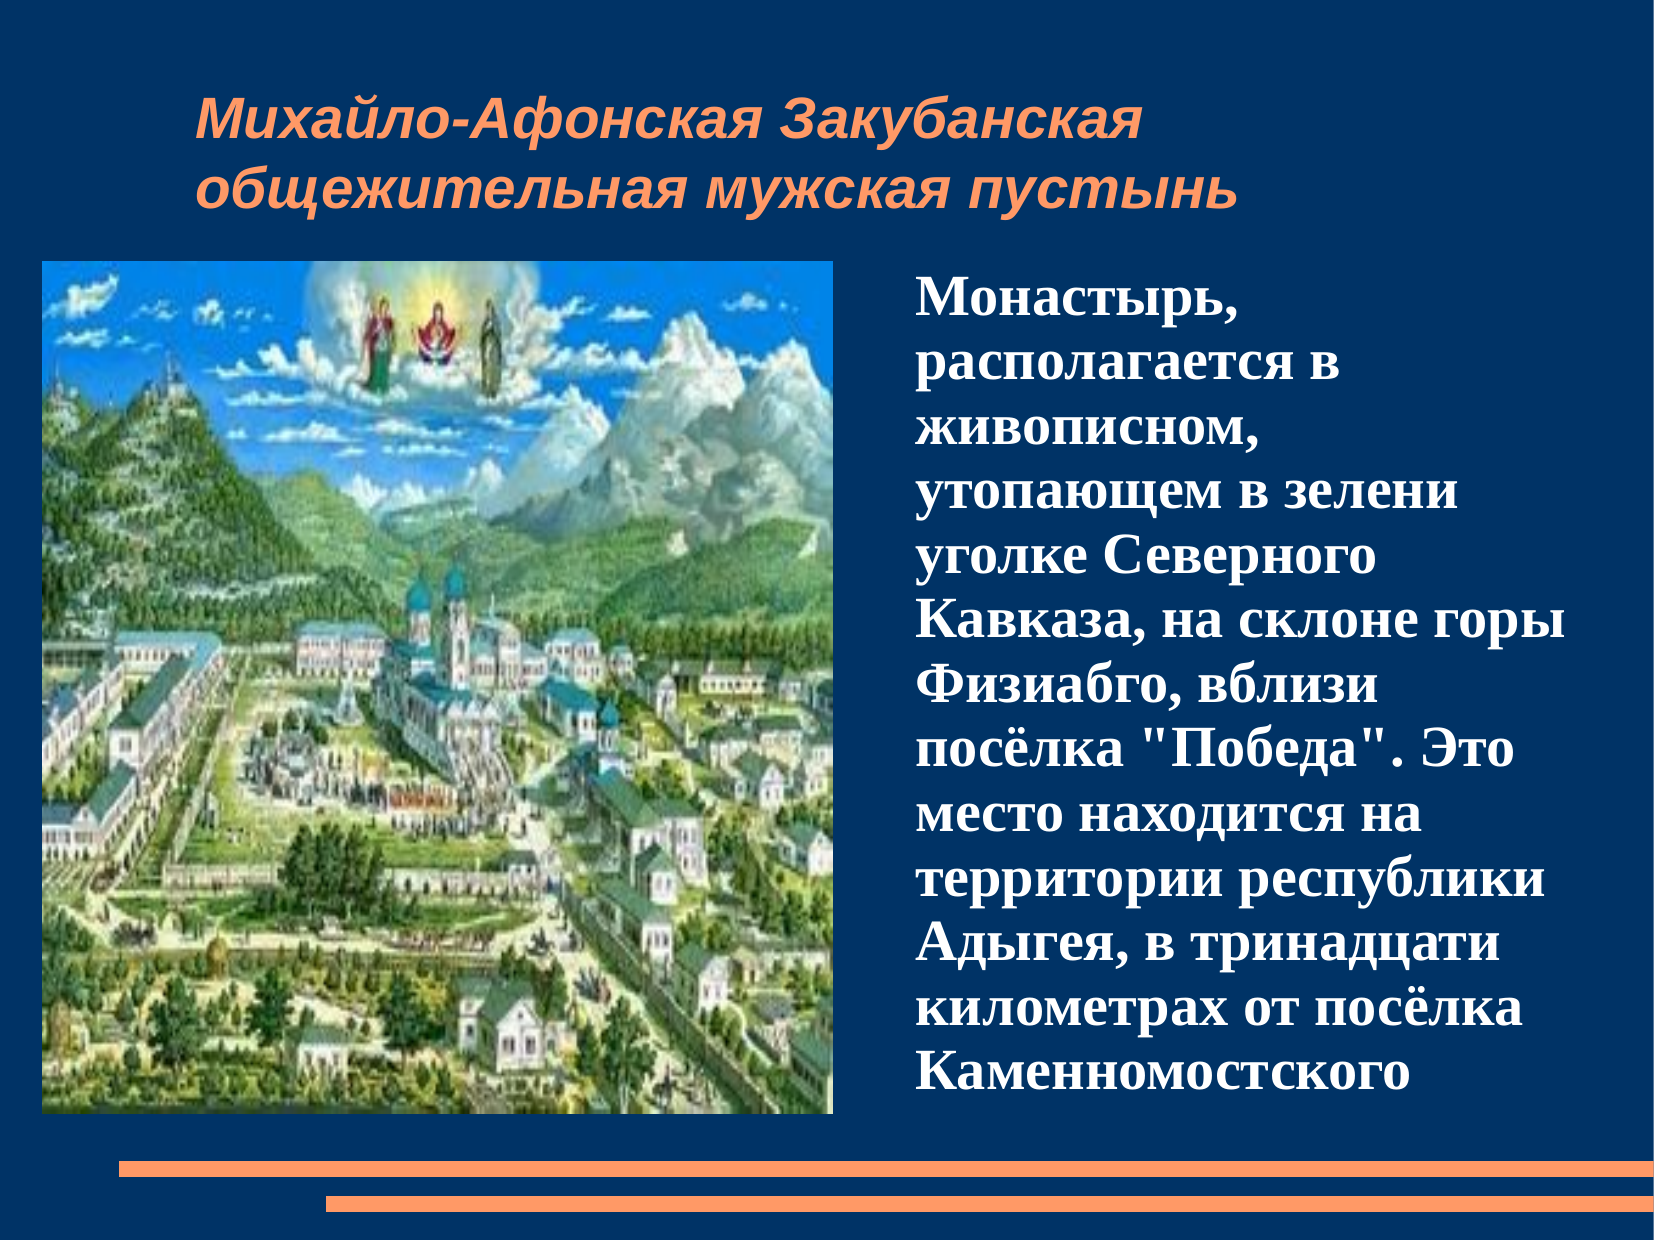

# Михайло-Афонская Закубанская общежительная мужская пустынь
Монастырь, располагается в живописном, утопающем в зелени уголке Северного Кавказа, на склоне горы Физиабго, вблизи посёлка "Победа". Это место находится на территории республики Адыгея, в тринадцати километрах от посёлка Каменномостского